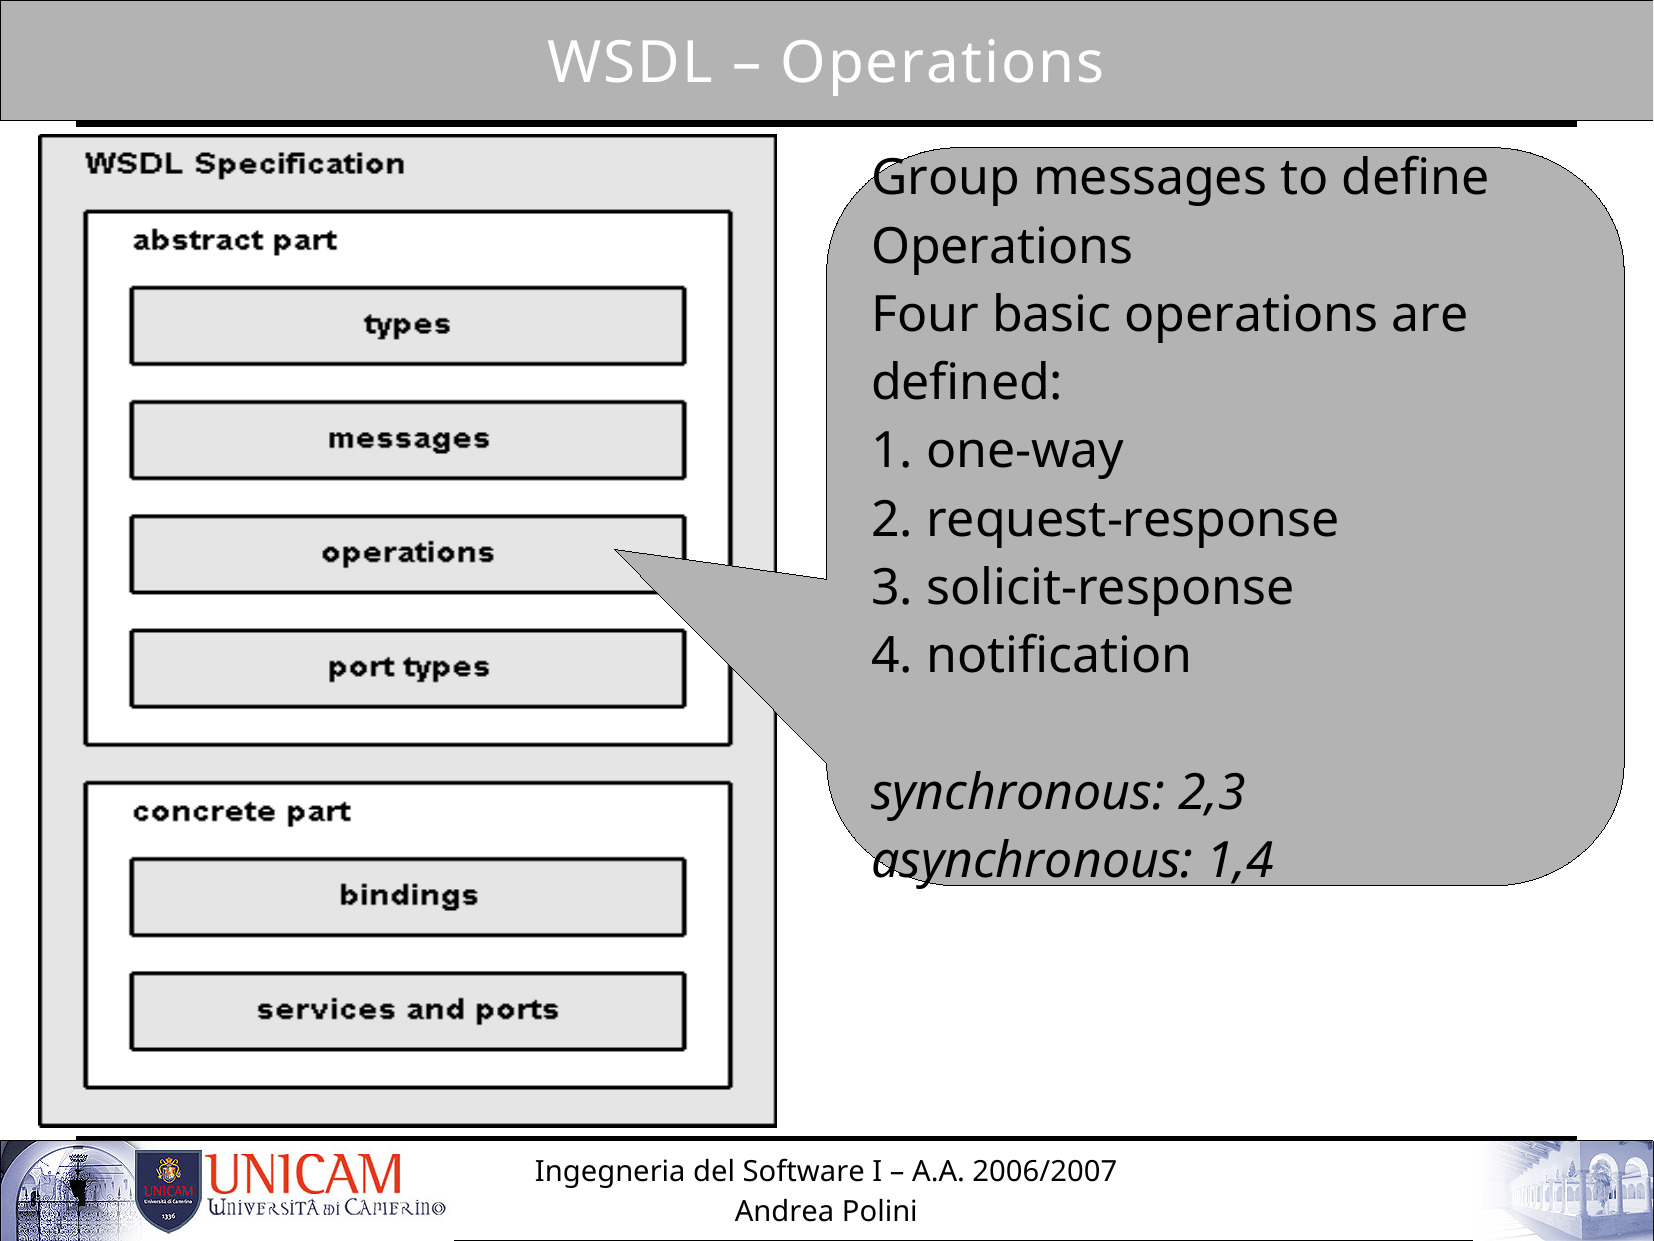

# WSDL – Operations
Group messages to define Operations
Four basic operations are defined:
1. one-way
2. request-response
3. solicit-response
4. notification
synchronous: 2,3
asynchronous: 1,4